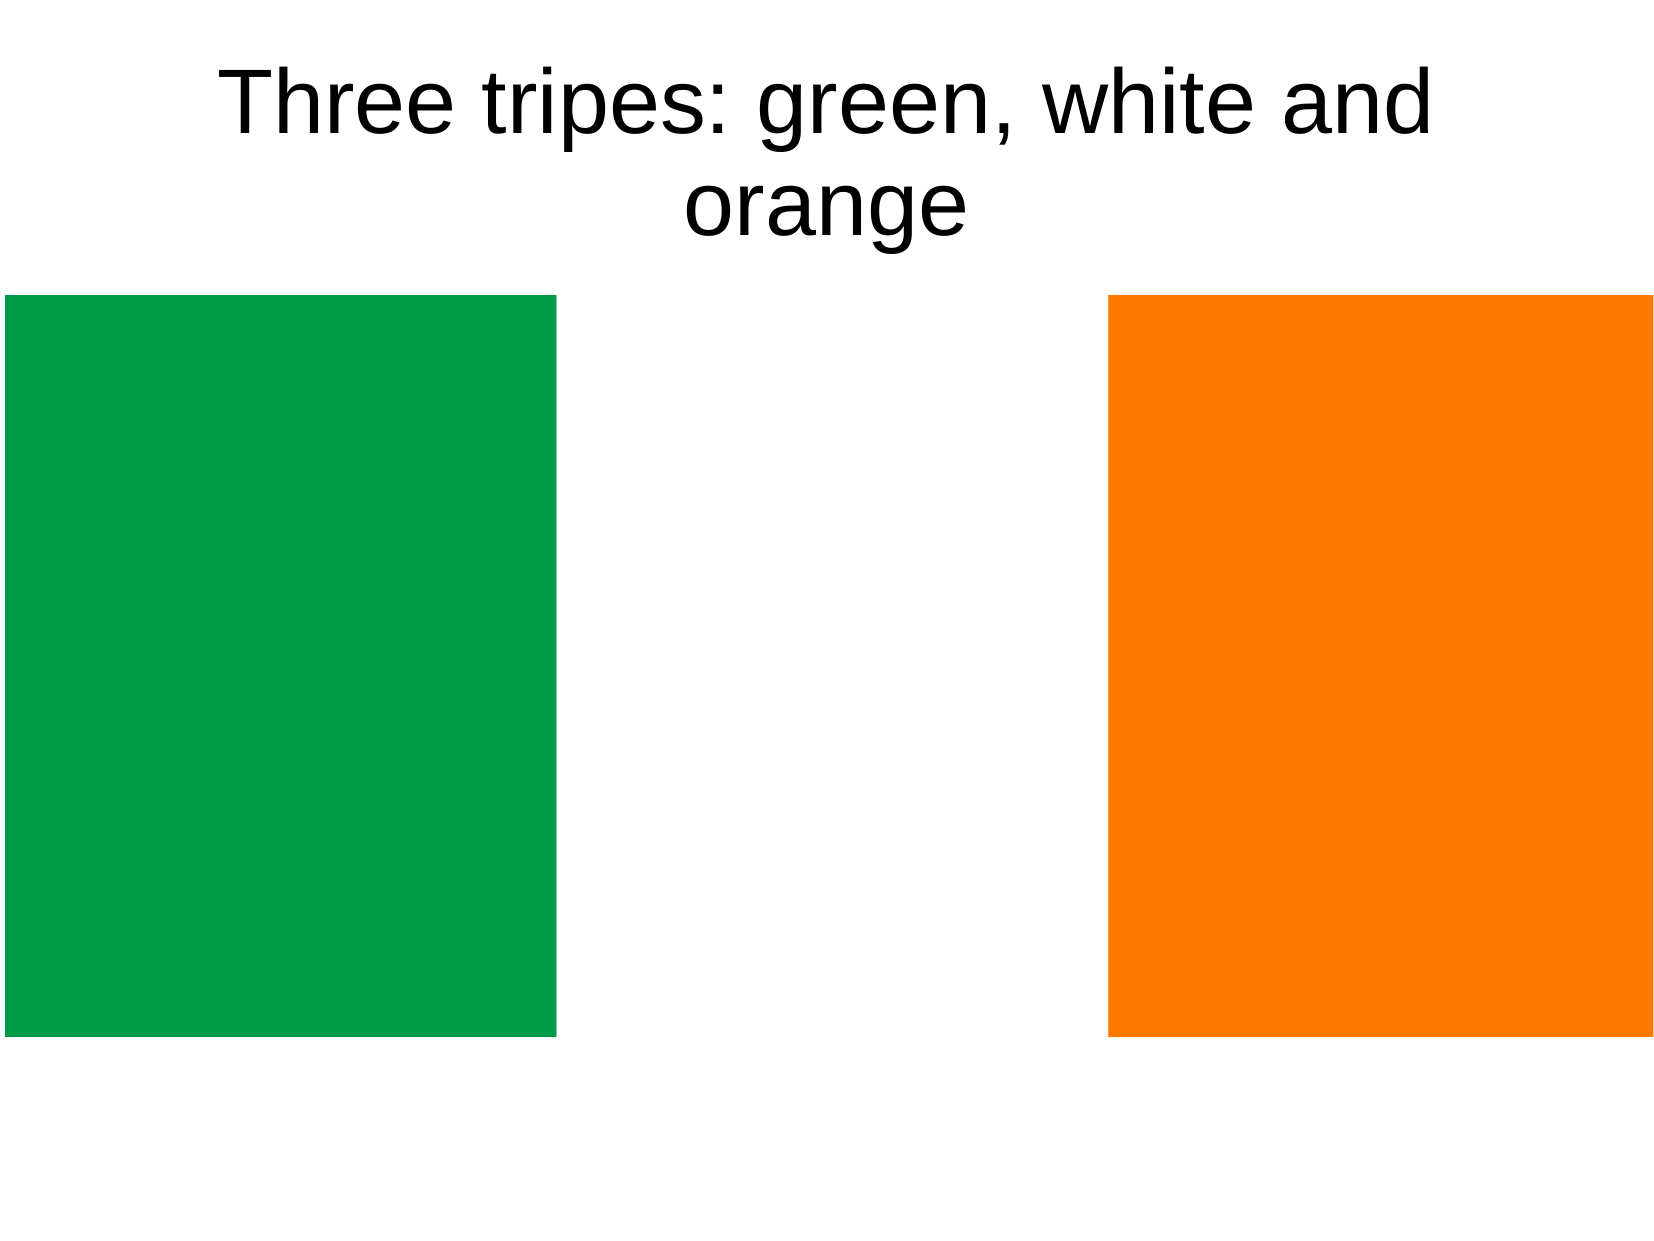

# Three tripes: green, white and orange